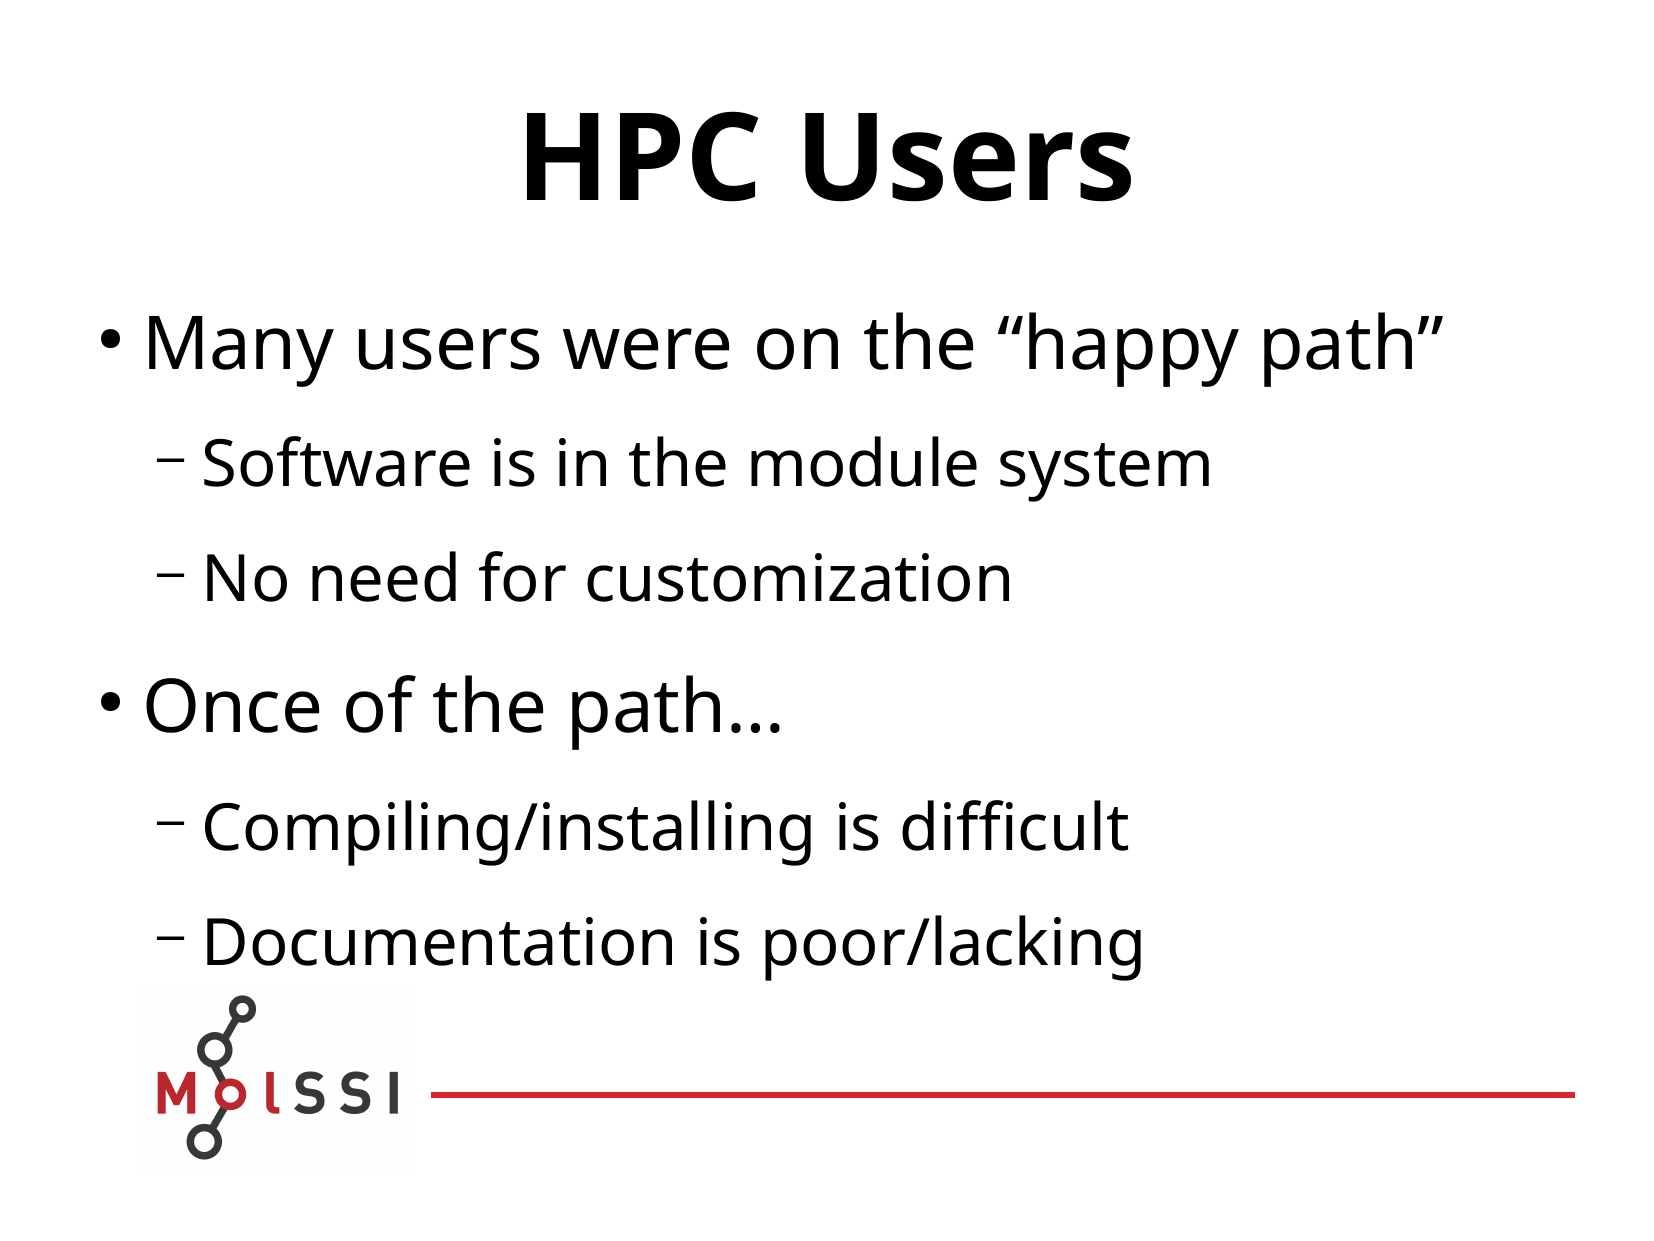

# HPC Users
Many users were on the “happy path”
Software is in the module system
No need for customization
Once of the path…
Compiling/installing is difficult
Documentation is poor/lacking